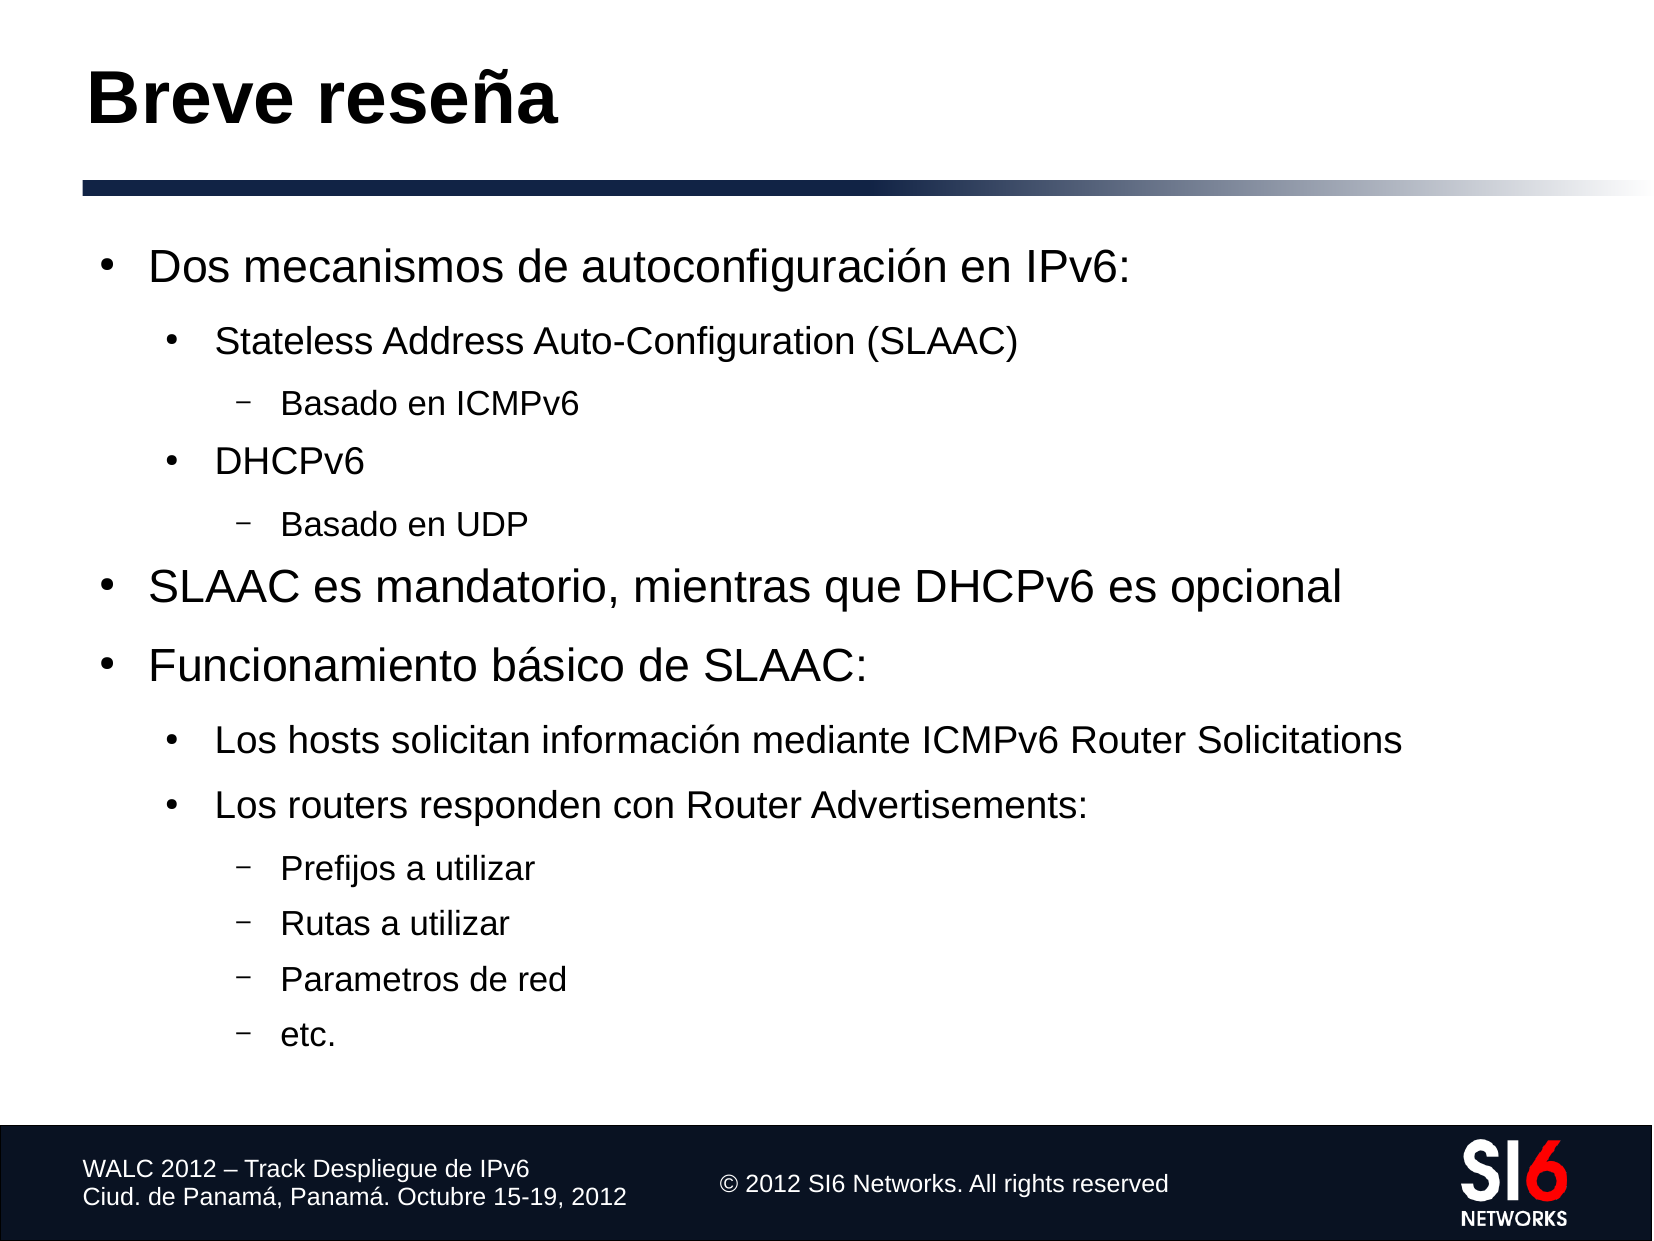

# Breve reseña
Dos mecanismos de autoconfiguración en IPv6:
Stateless Address Auto-Configuration (SLAAC)
Basado en ICMPv6
DHCPv6
Basado en UDP
SLAAC es mandatorio, mientras que DHCPv6 es opcional
Funcionamiento básico de SLAAC:
Los hosts solicitan información mediante ICMPv6 Router Solicitations
Los routers responden con Router Advertisements:
Prefijos a utilizar
Rutas a utilizar
Parametros de red
etc.
Congreso de Seguridad en Computo 2011